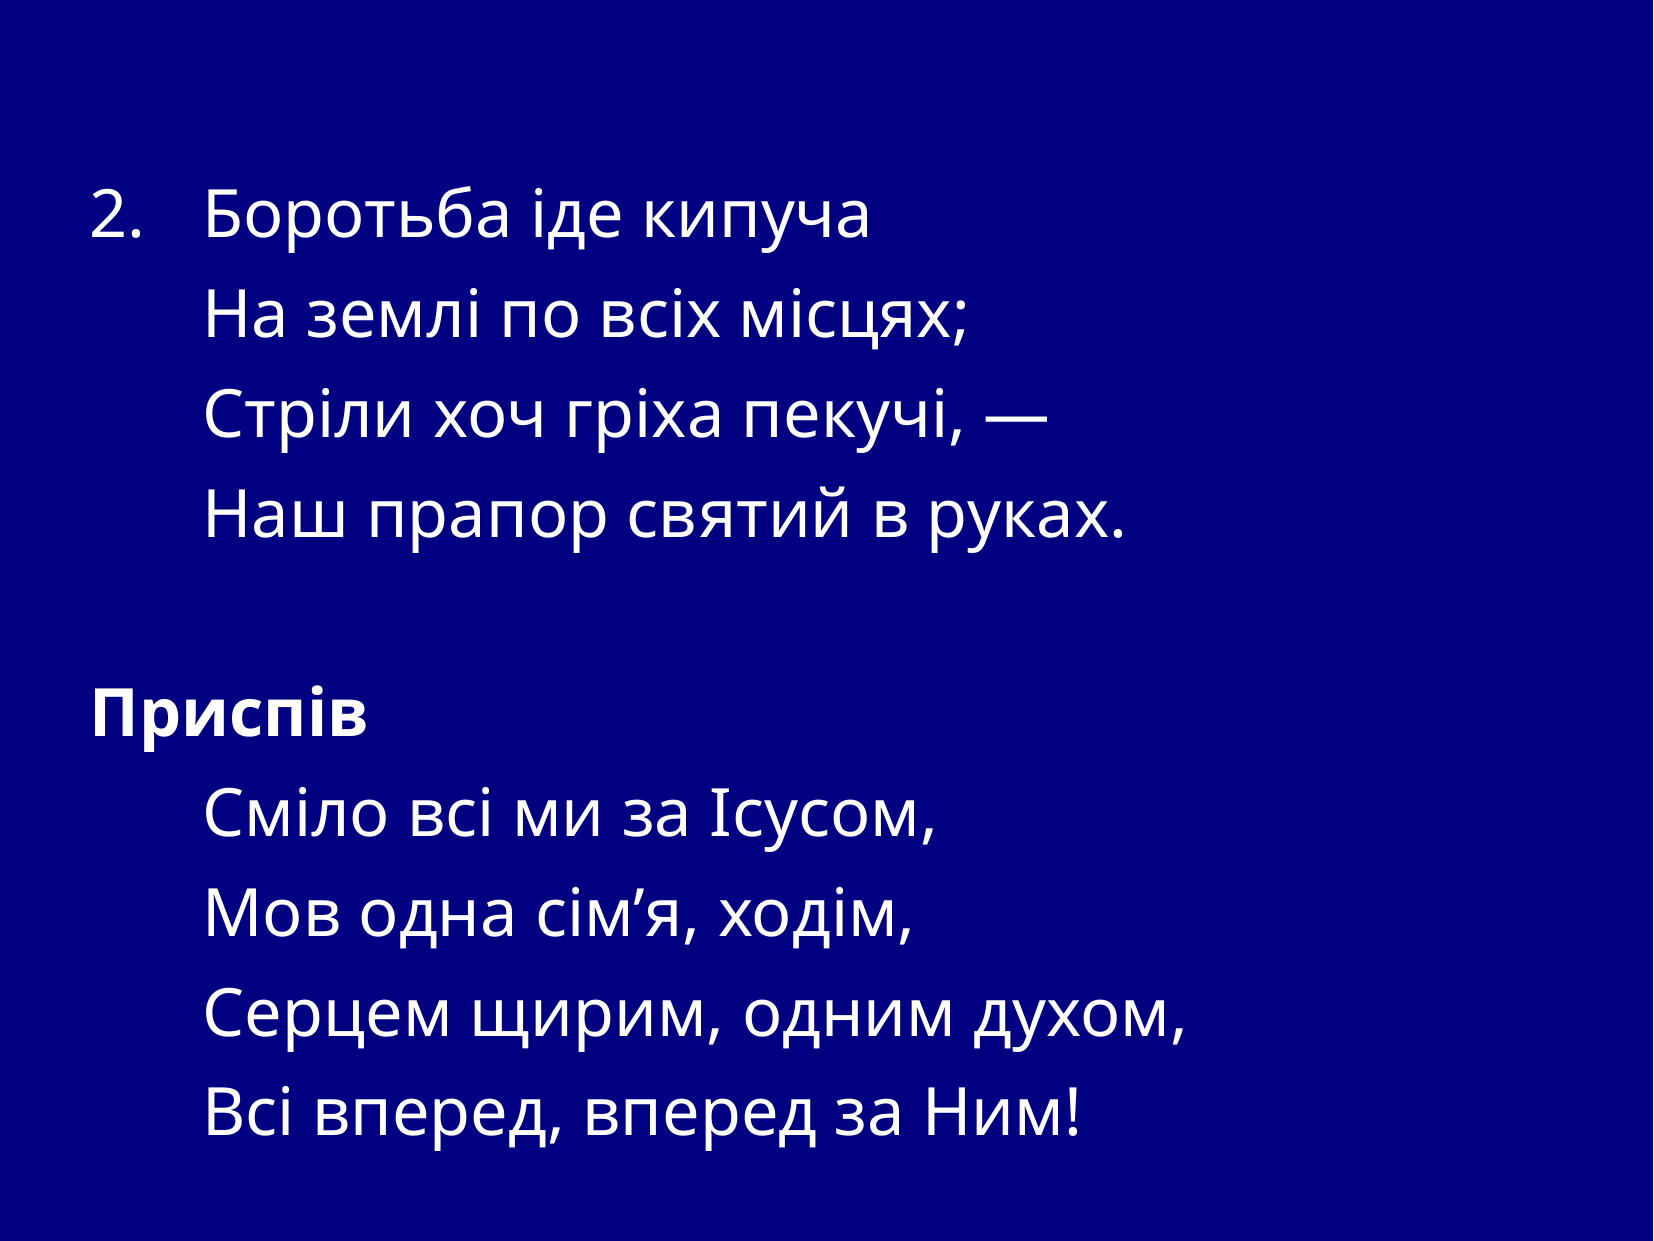

2.	Боротьба іде кипуча
	На землі по всіх місцях;
	Стріли хоч гріха пекучі, ―
	Наш прапор святий в руках.
Приспів
	Сміло всі ми за Ісусом,
	Мов одна сім’я, ходім,
	Серцем щирим, одним духом,
	Всі вперед, вперед за Ним!